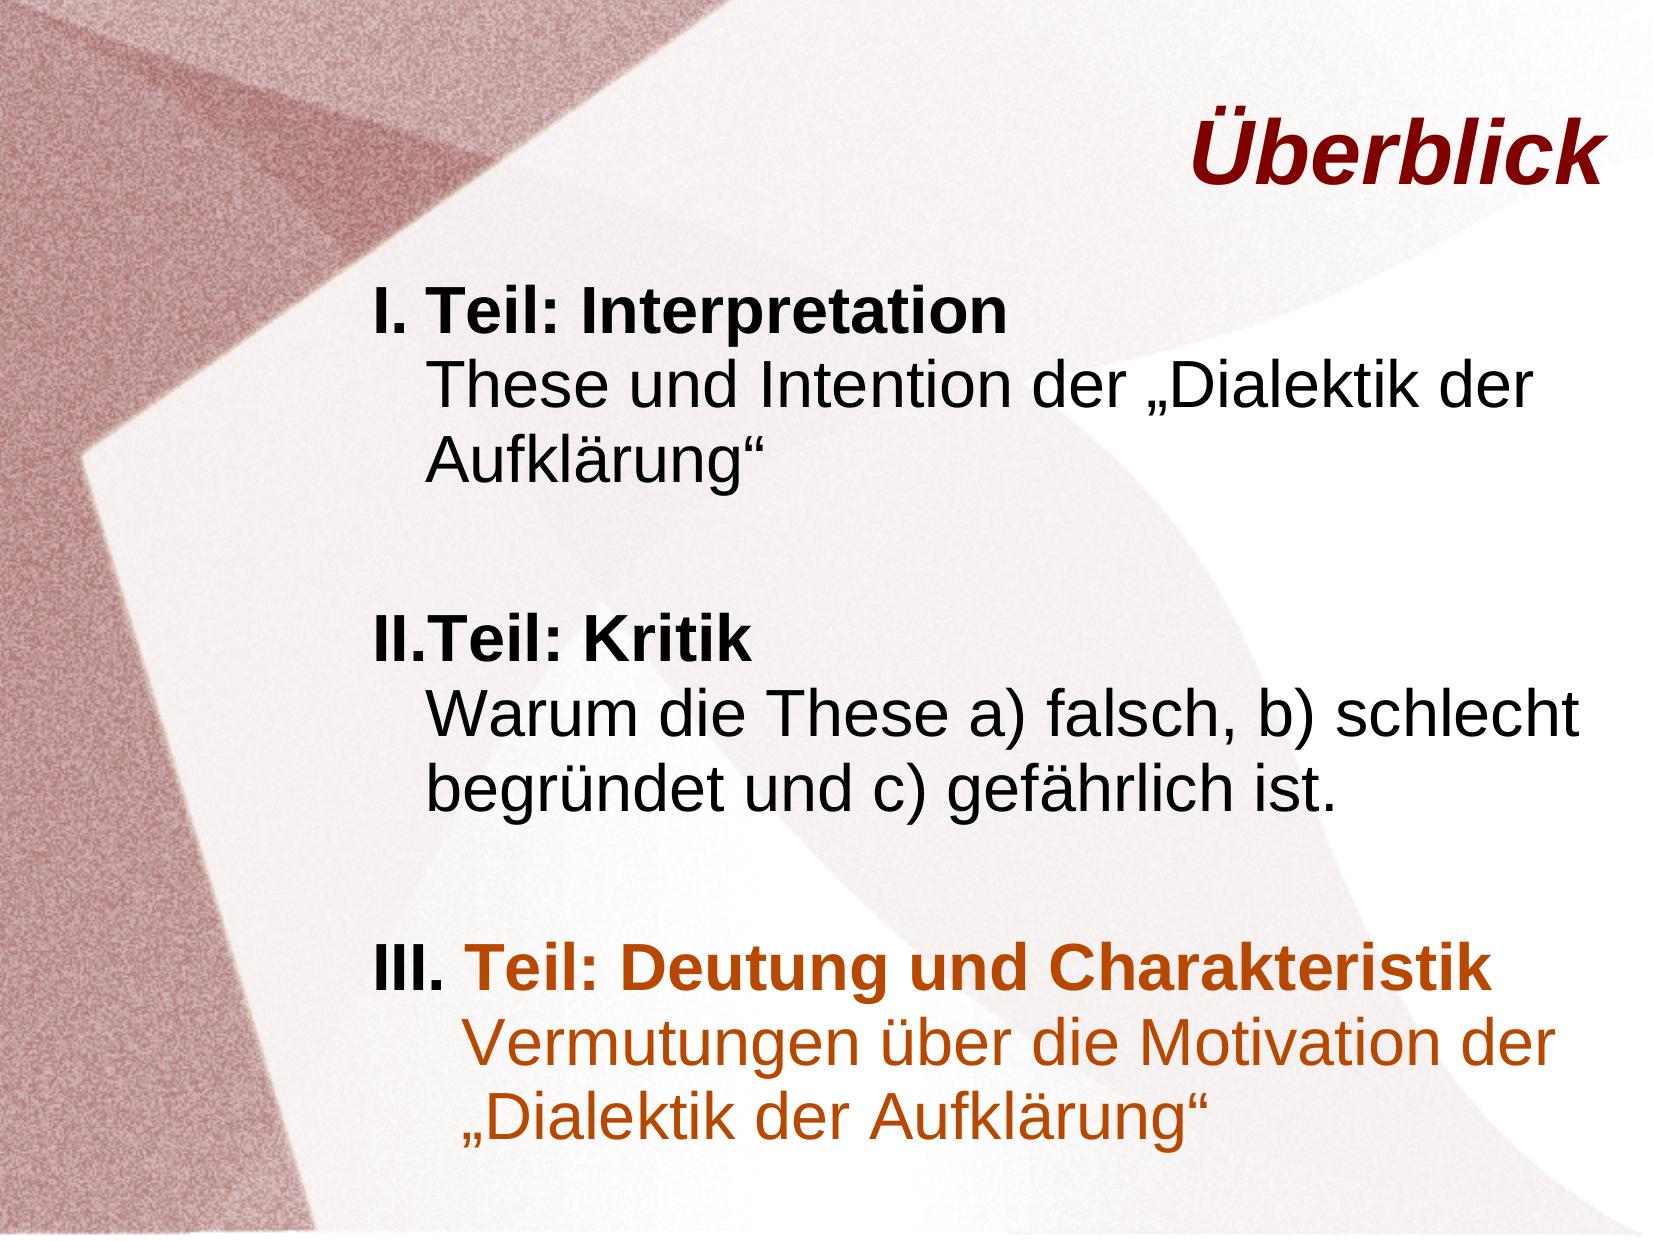

# Überblick
Teil: Interpretation
These und Intention der „Dialektik der Aufklärung“
Teil: Kritik
Warum die These a) falsch, b) schlecht begründet und c) gefährlich ist.
 Teil: Deutung und Charakteristik
 Vermutungen über die Motivation der
 „Dialektik der Aufklärung“